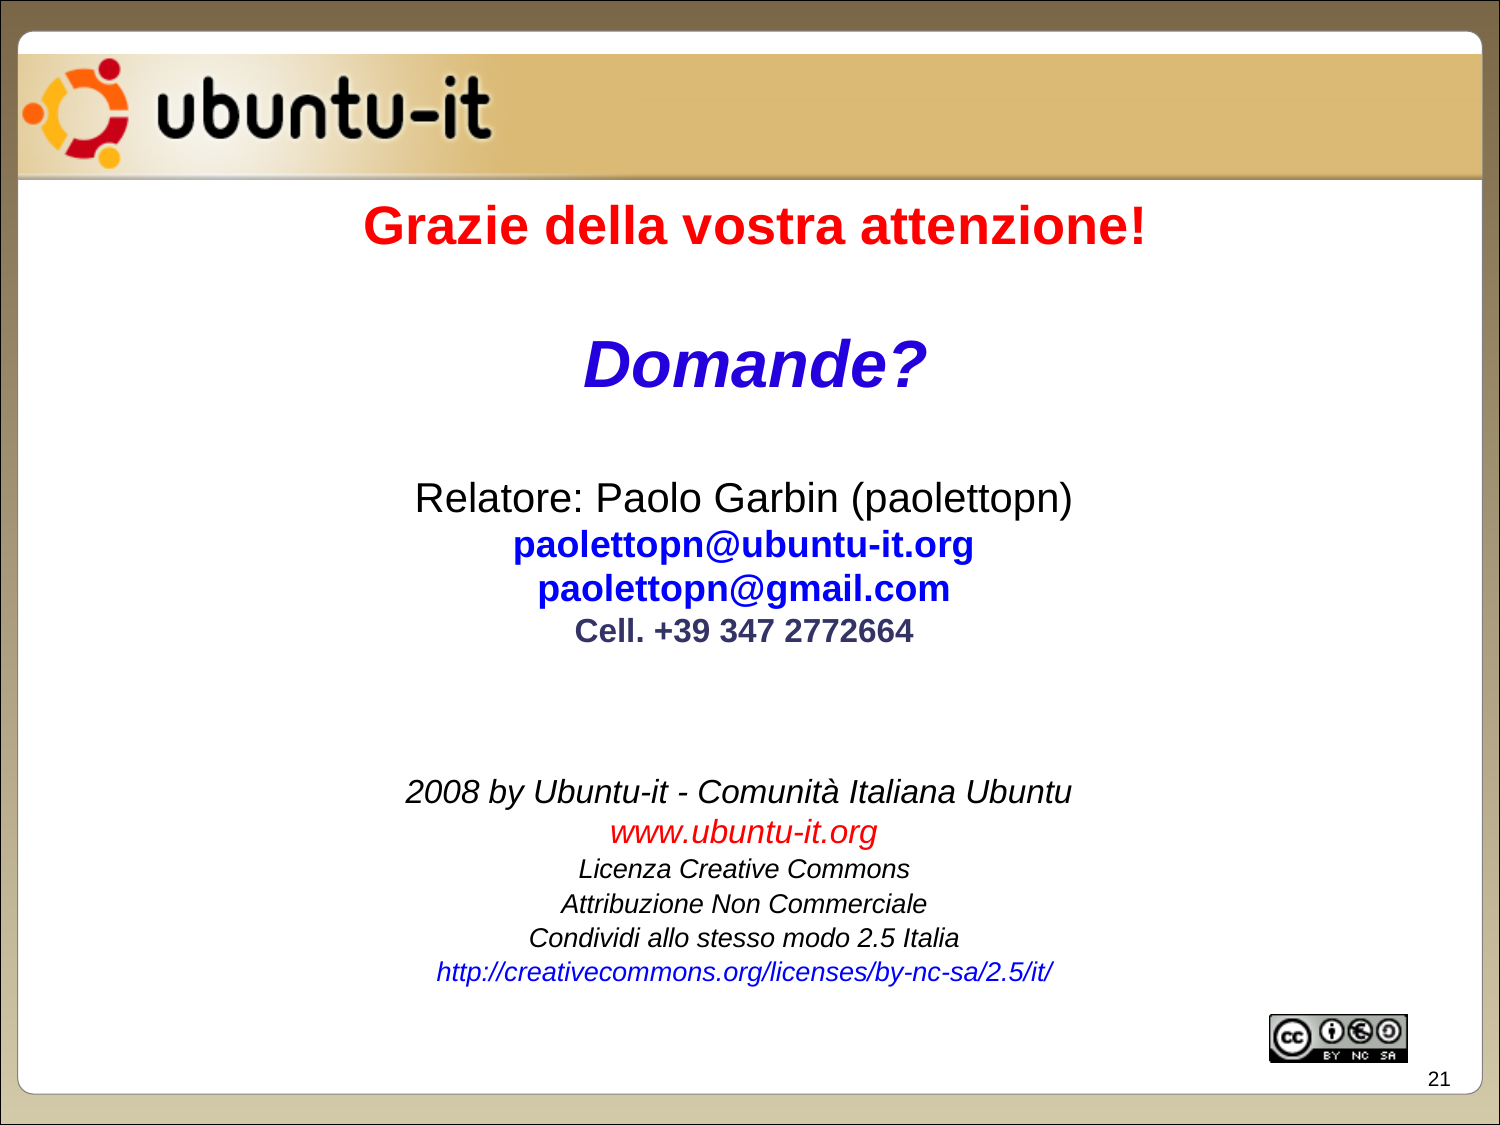

# Grazie della vostra attenzione! Domande?
Relatore: Paolo Garbin (paolettopn)
paolettopn@ubuntu-it.org
paolettopn@gmail.com
Cell. +39 347 2772664
2008 by Ubuntu-it - Comunità Italiana Ubuntu
www.ubuntu-it.org
Licenza Creative Commons
Attribuzione Non Commerciale
Condividi allo stesso modo 2.5 Italia
http://creativecommons.org/licenses/by-nc-sa/2.5/it/
21